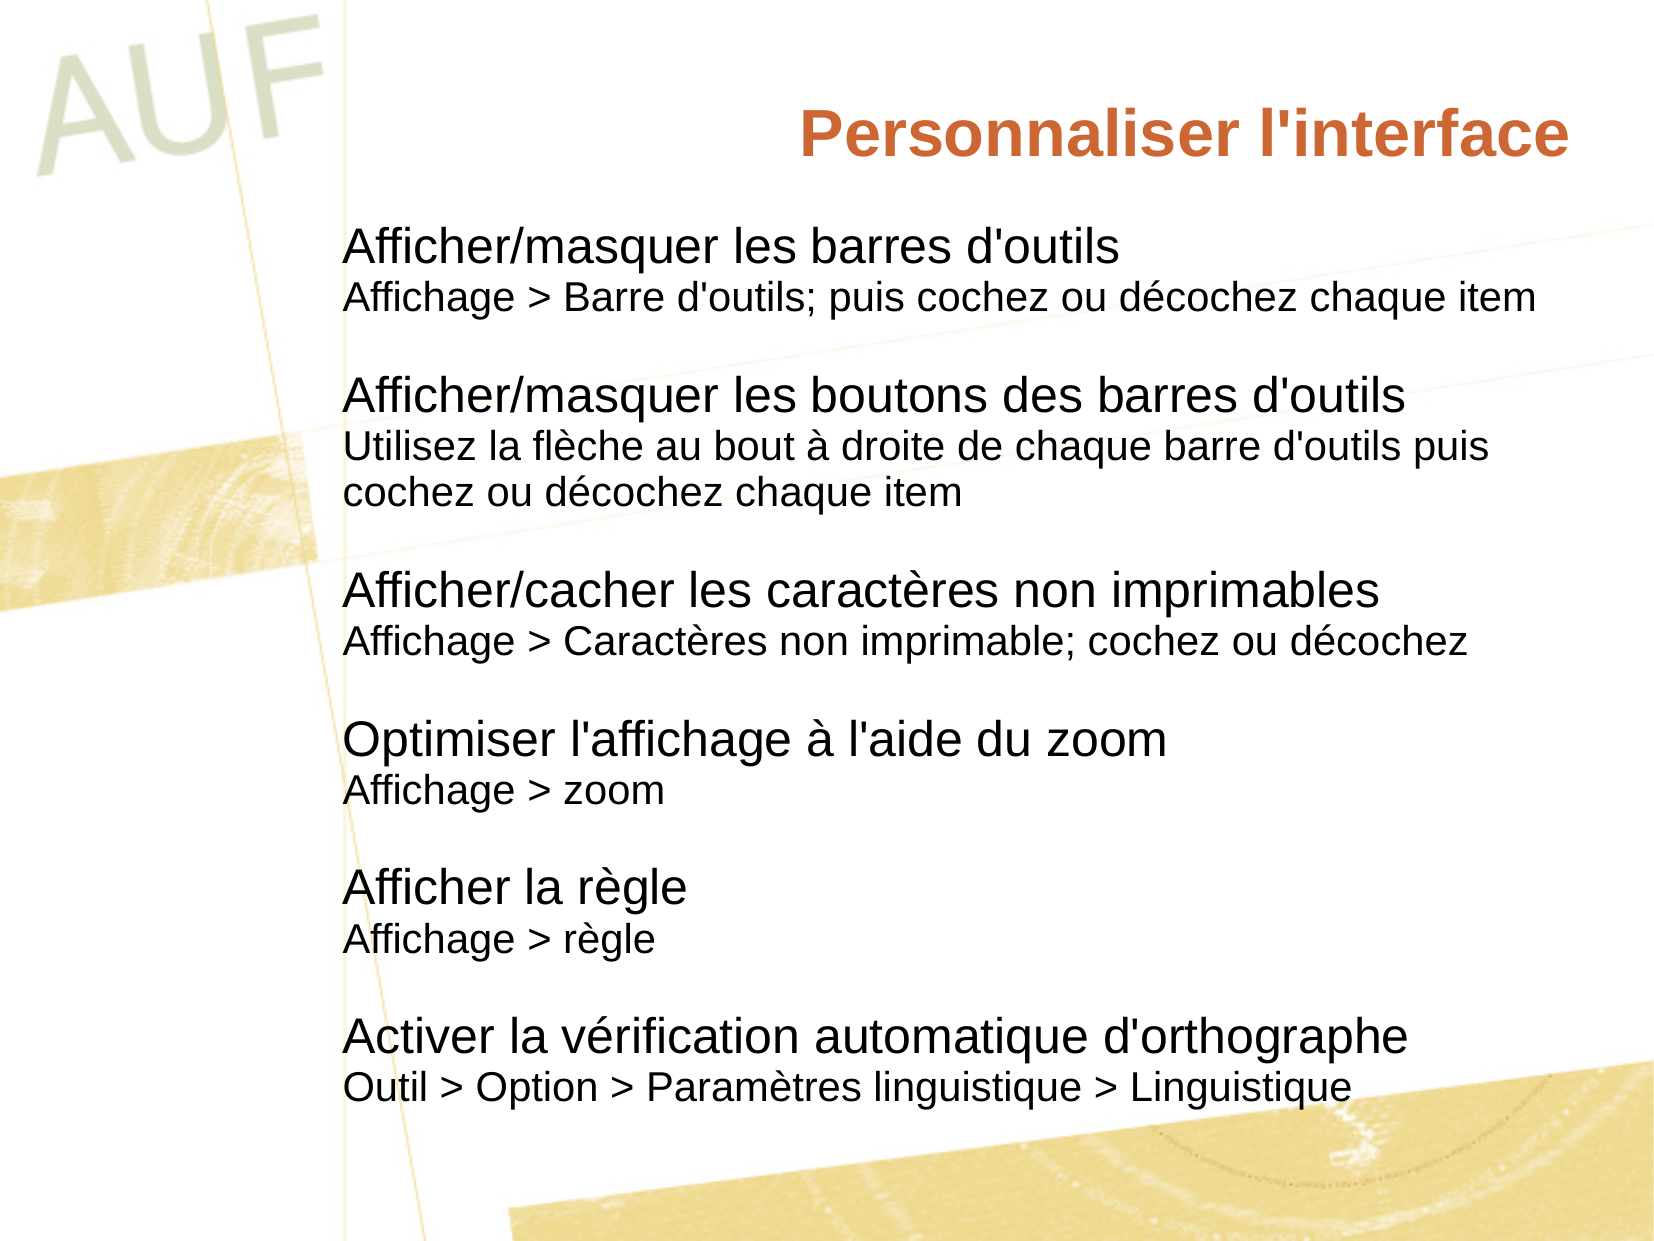

# Personnaliser l'interface
Afficher/masquer les barres d'outils
Affichage > Barre d'outils; puis cochez ou décochez chaque item
Afficher/masquer les boutons des barres d'outils
Utilisez la flèche au bout à droite de chaque barre d'outils puis cochez ou décochez chaque item
Afficher/cacher les caractères non imprimables
Affichage > Caractères non imprimable; cochez ou décochez
Optimiser l'affichage à l'aide du zoom
Affichage > zoom
Afficher la règle
Affichage > règle
Activer la vérification automatique d'orthographe
Outil > Option > Paramètres linguistique > Linguistique